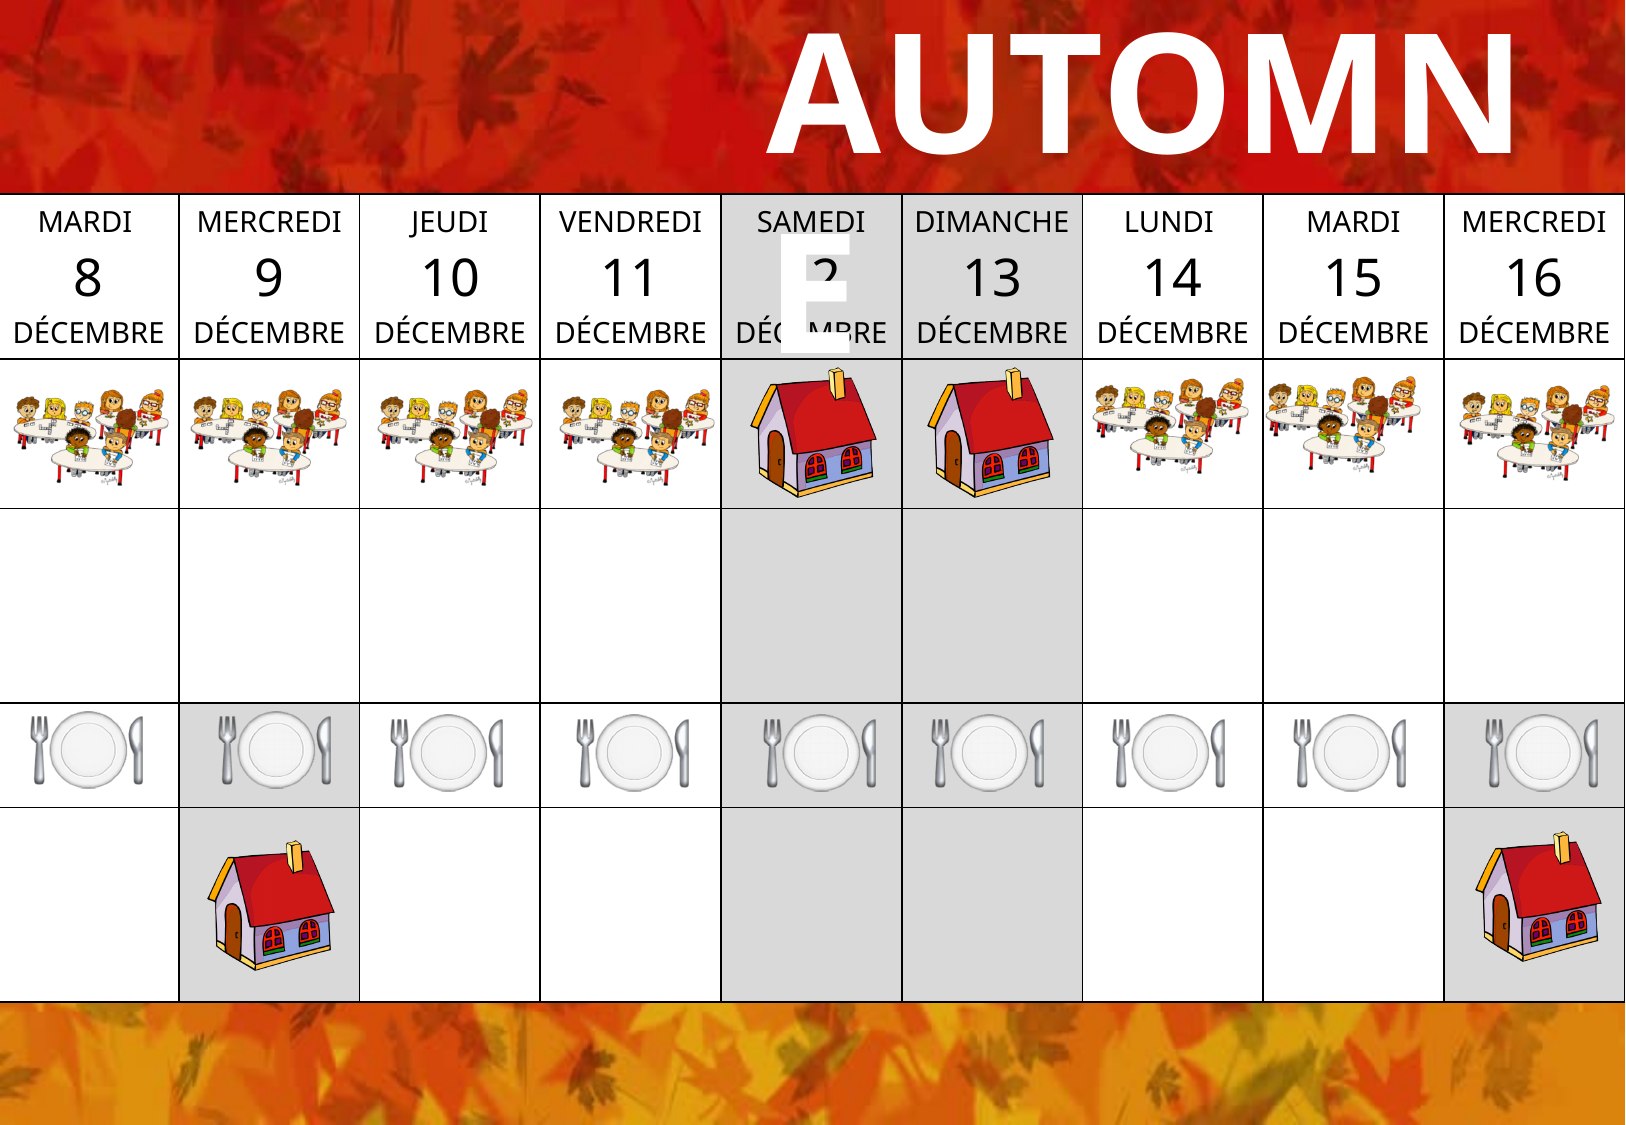

AUTOMNE
| MARDI 8 DÉCEMBRE | MERCREDI 9 DÉCEMBRE | JEUDI 10 DÉCEMBRE | VENDREDI 11 DÉCEMBRE | SAMEDI 12 DÉCEMBRE | DIMANCHE 13 DÉCEMBRE | LUNDI 14 DÉCEMBRE | MARDI 15 DÉCEMBRE | MERCREDI 16 DÉCEMBRE |
| --- | --- | --- | --- | --- | --- | --- | --- | --- |
| | | | | | | | | |
| | | | | | | | | |
| | | | | | | | | |
| | | | | | | | | |